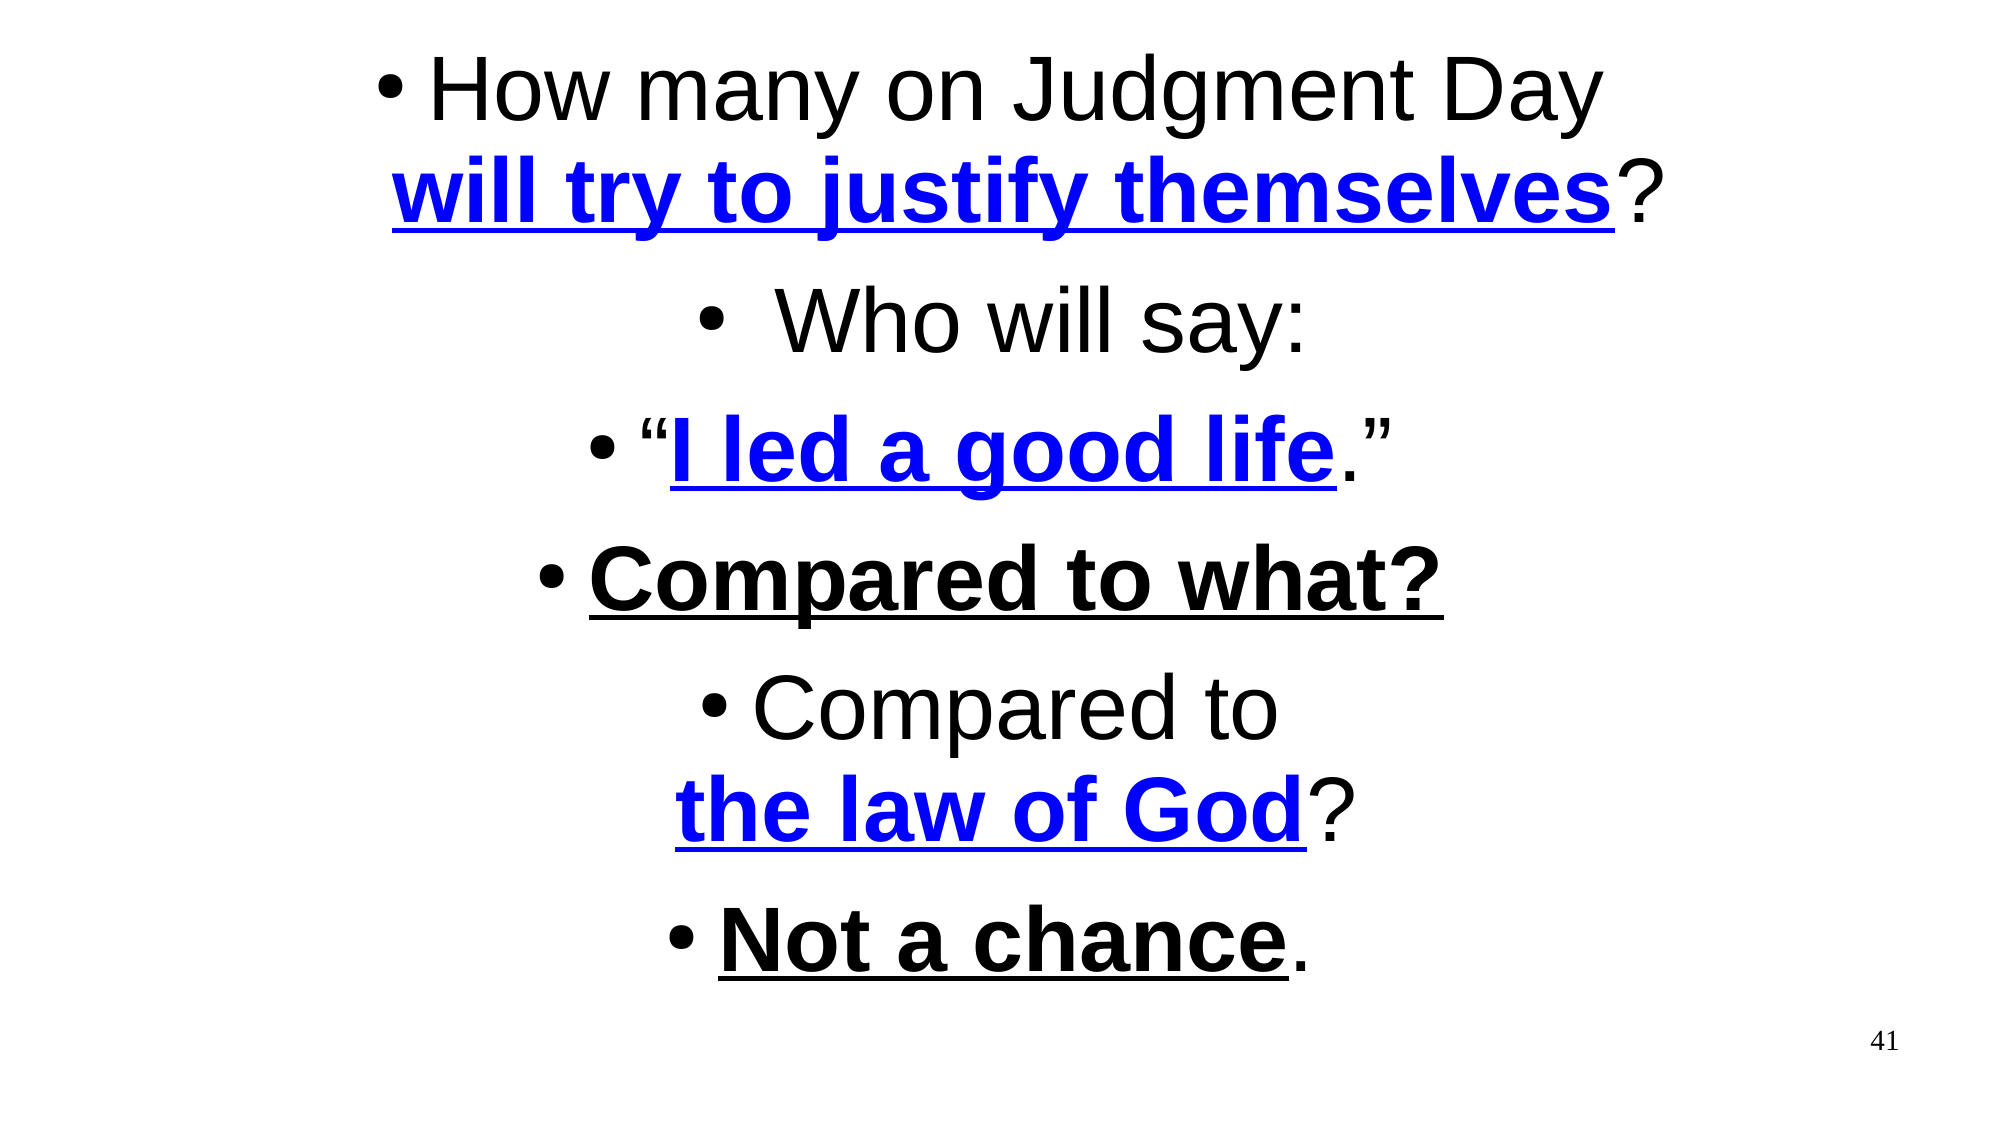

# How many on Judgment Day will try to justify themselves?
 Who will say:
“I led a good life.”
Compared to what?
Compared to
the law of God?
Not a chance.
41